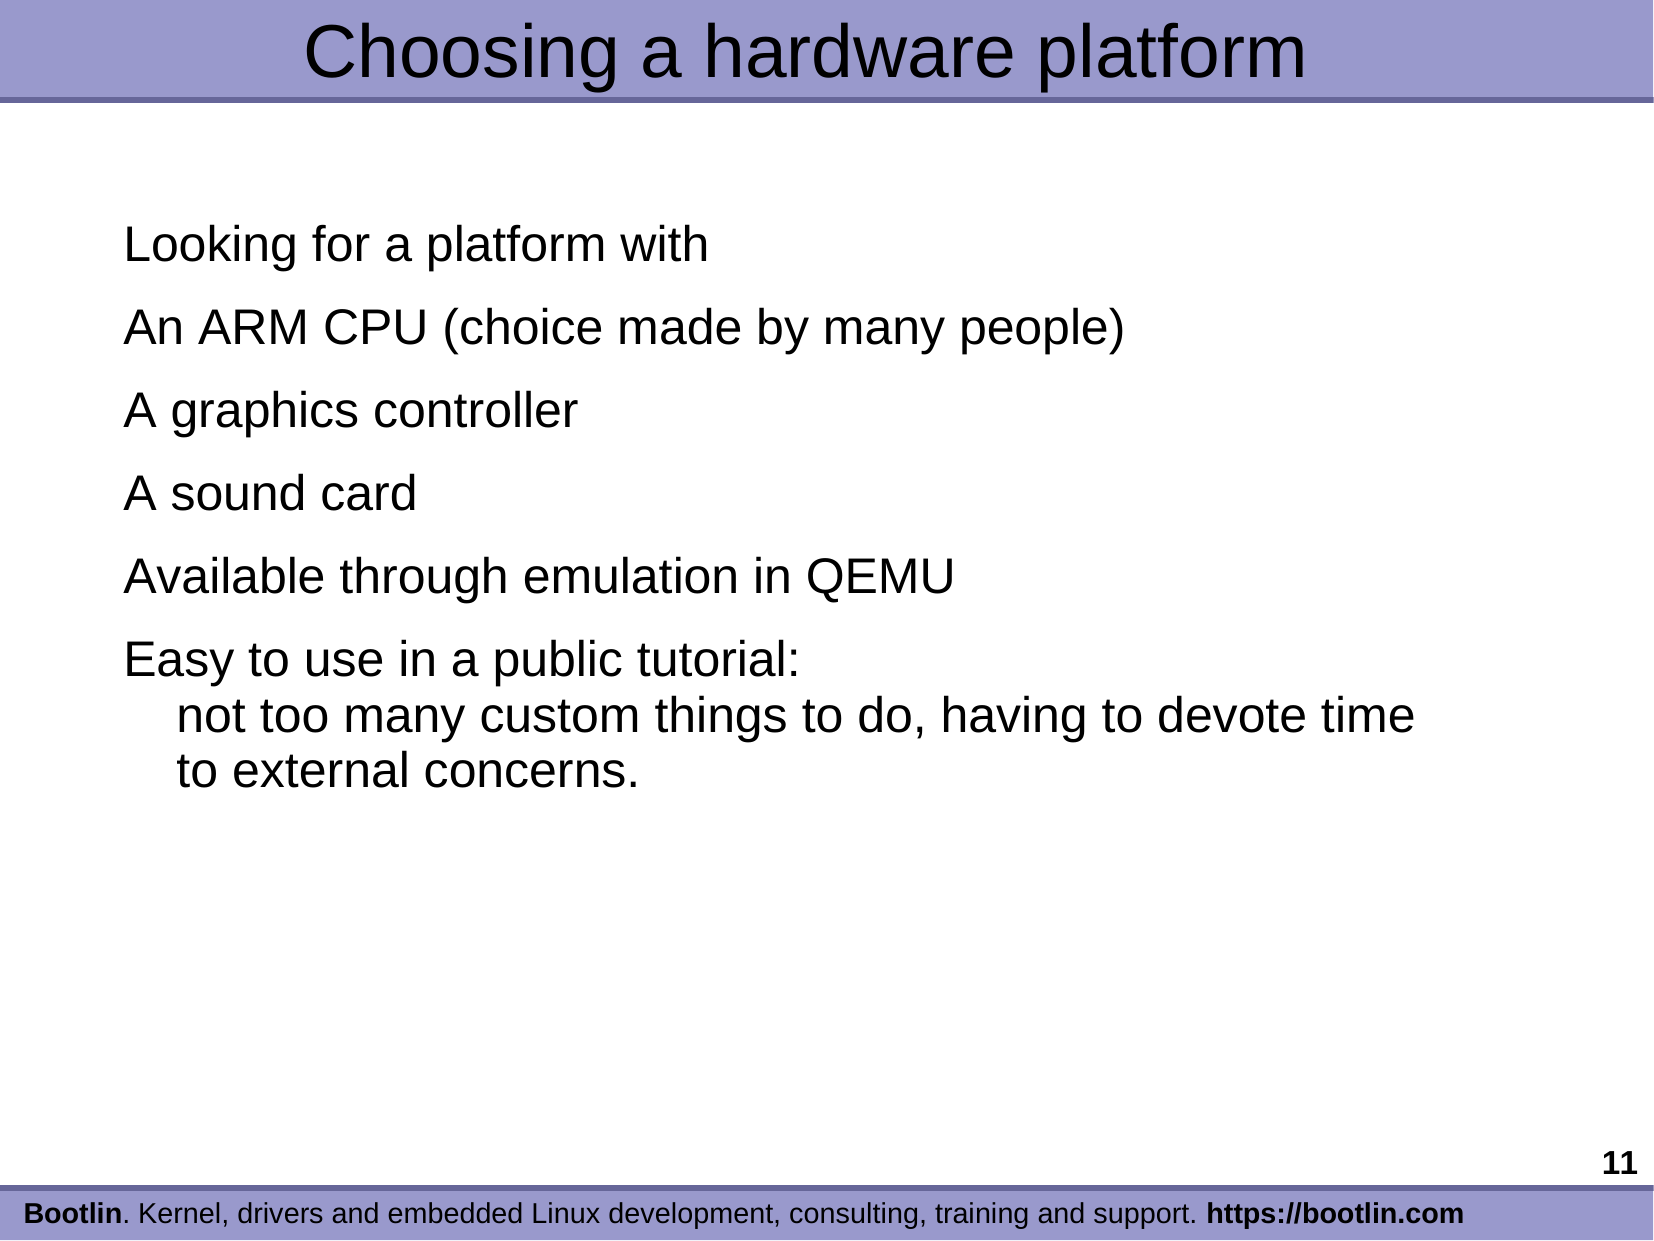

# Choosing a hardware platform
Looking for a platform with
An ARM CPU (choice made by many people)
A graphics controller
A sound card
Available through emulation in QEMU
Easy to use in a public tutorial:
not too many custom things to do, having to devote time
to external concerns.